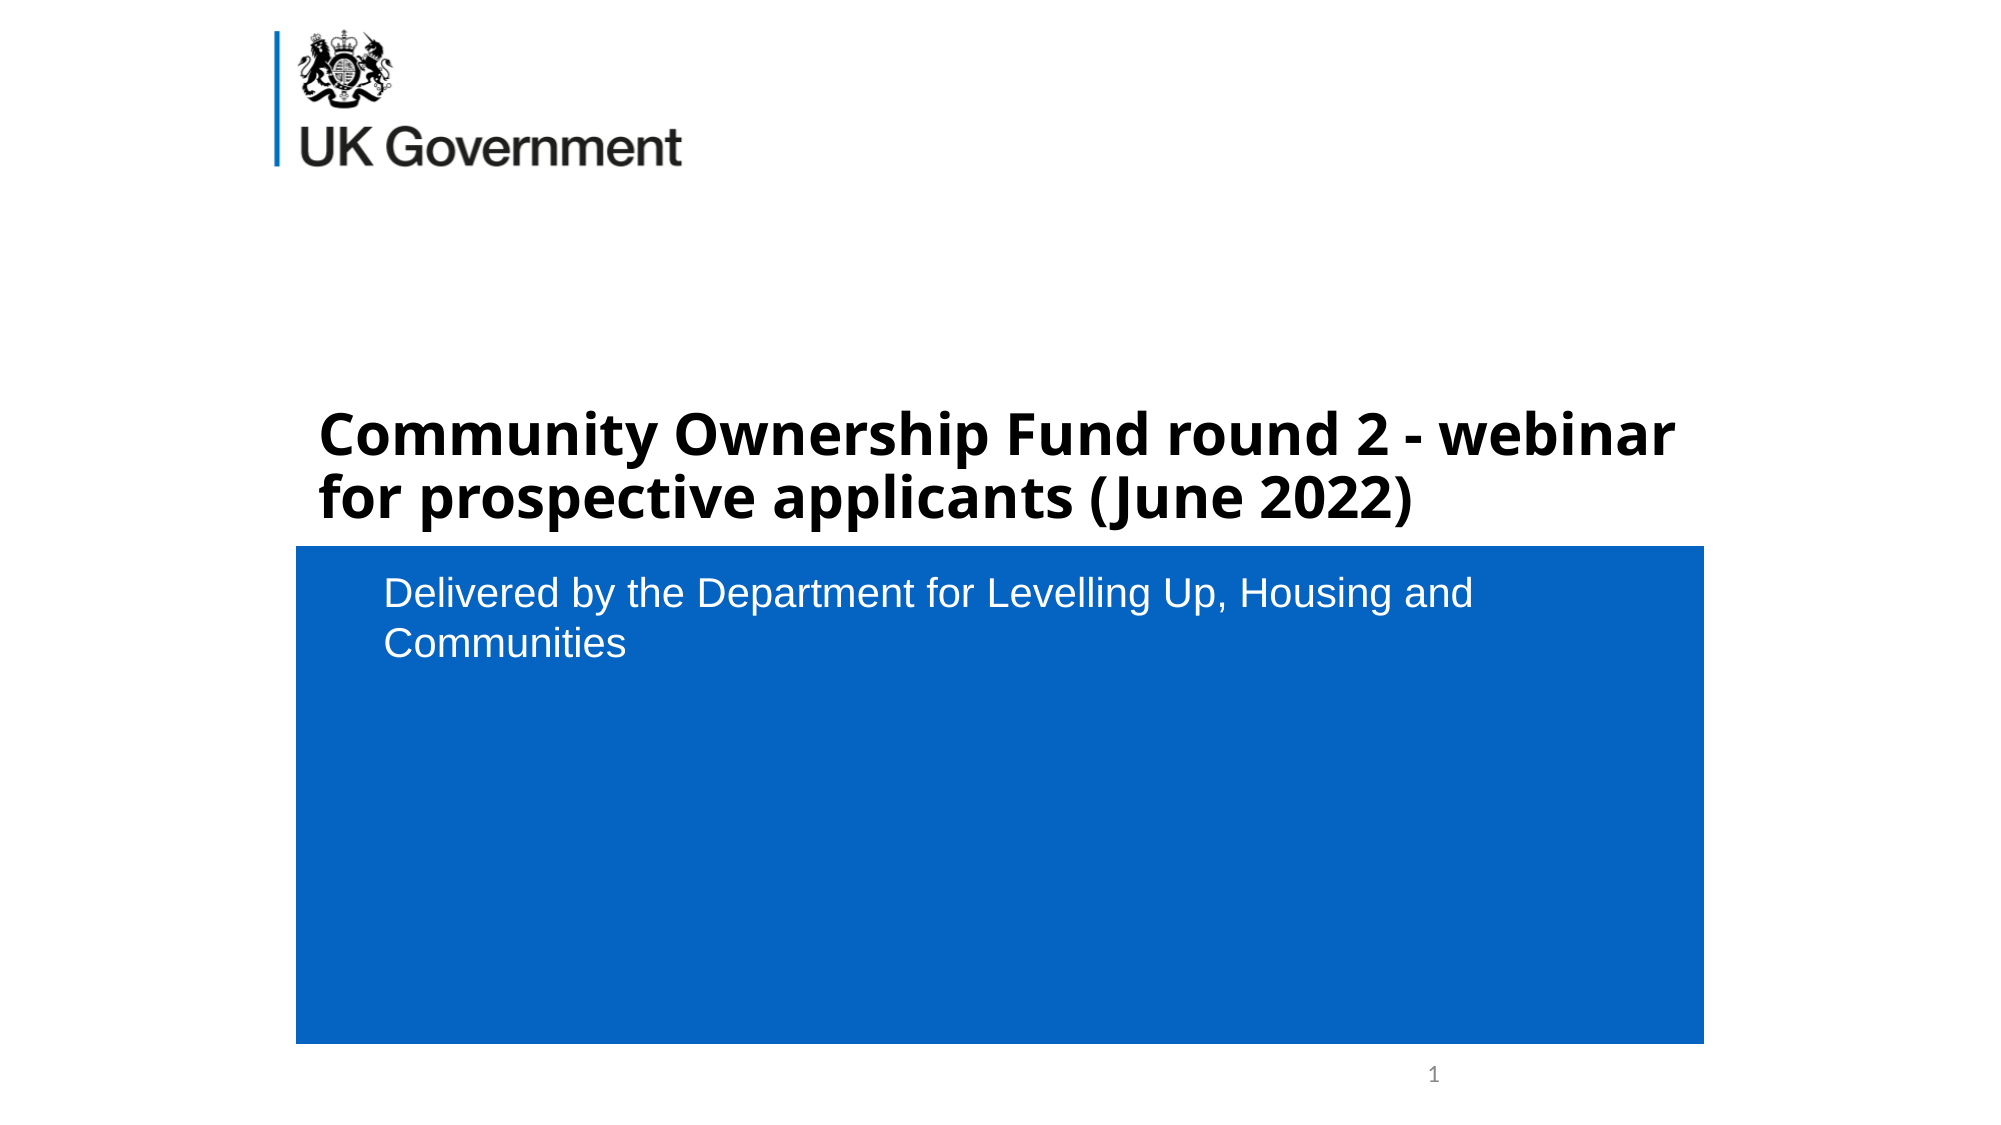

Delivered by the Department for Levelling Up, Housing and Communities
Community Ownership Fund round 2 - webinar for prospective applicants (June 2022)
#
1